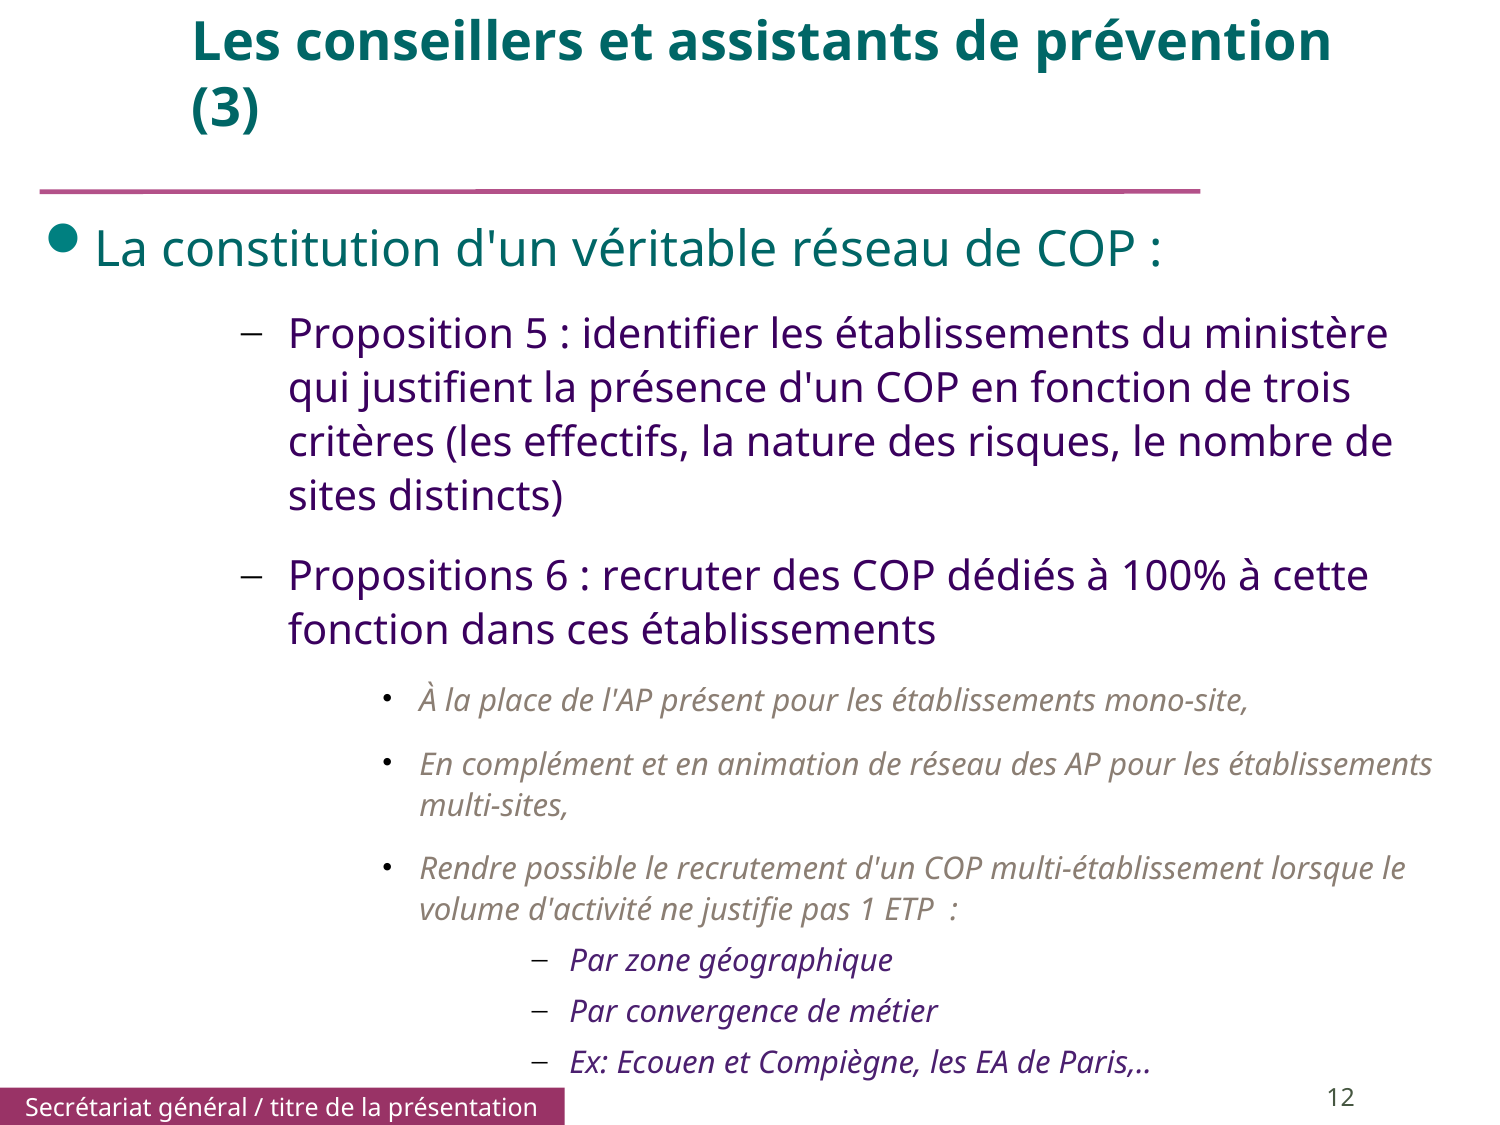

# Les conseillers et assistants de prévention (3)
La constitution d'un véritable réseau de COP :
Proposition 5 : identifier les établissements du ministère qui justifient la présence d'un COP en fonction de trois critères (les effectifs, la nature des risques, le nombre de sites distincts)
Propositions 6 : recruter des COP dédiés à 100% à cette fonction dans ces établissements
À la place de l'AP présent pour les établissements mono-site,
En complément et en animation de réseau des AP pour les établissements multi-sites,
Rendre possible le recrutement d'un COP multi-établissement lorsque le volume d'activité ne justifie pas 1 ETP :
Par zone géographique
Par convergence de métier
Ex: Ecouen et Compiègne, les EA de Paris,..
12